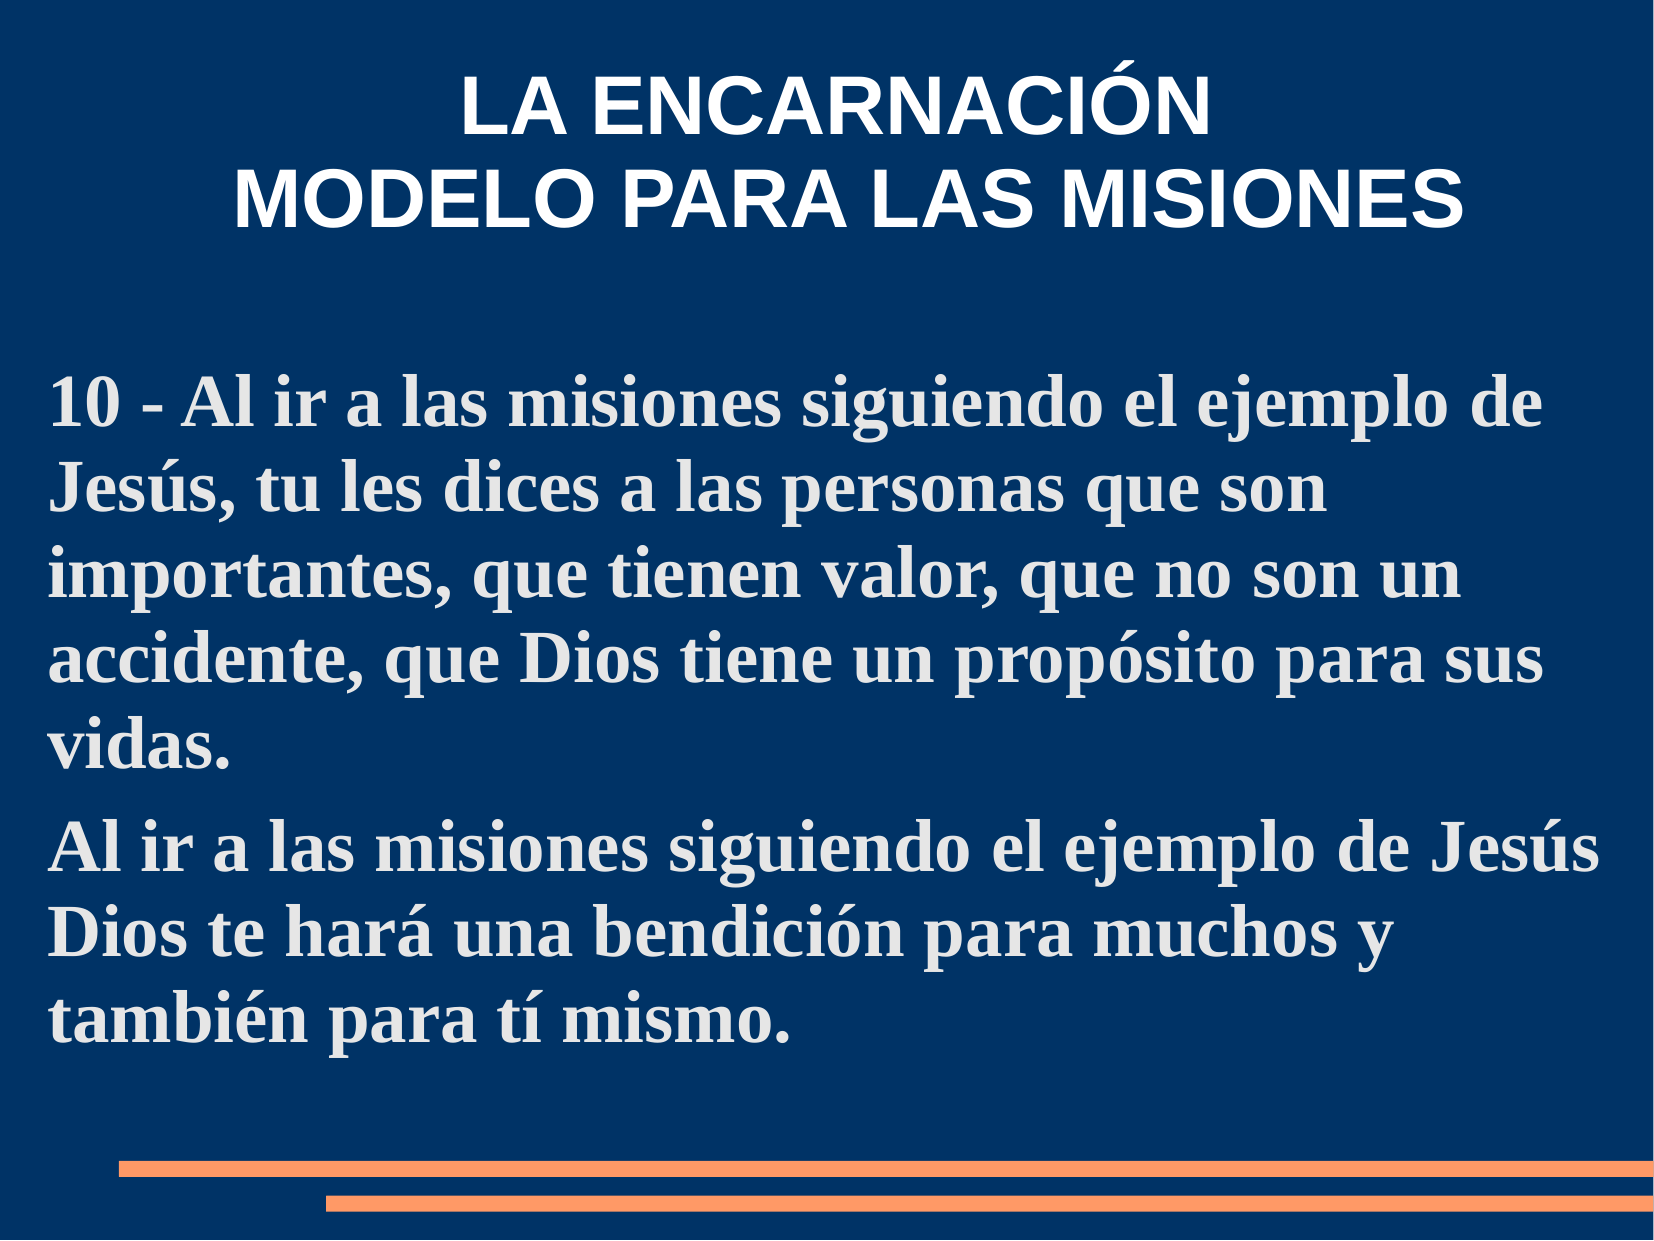

# LA ENCARNACIÓN MODELO PARA LAS MISIONES
10 - Al ir a las misiones siguiendo el ejemplo de Jesús, tu les dices a las personas que son importantes, que tienen valor, que no son un accidente, que Dios tiene un propósito para sus vidas.
Al ir a las misiones siguiendo el ejemplo de Jesús Dios te hará una bendición para muchos y también para tí mismo.